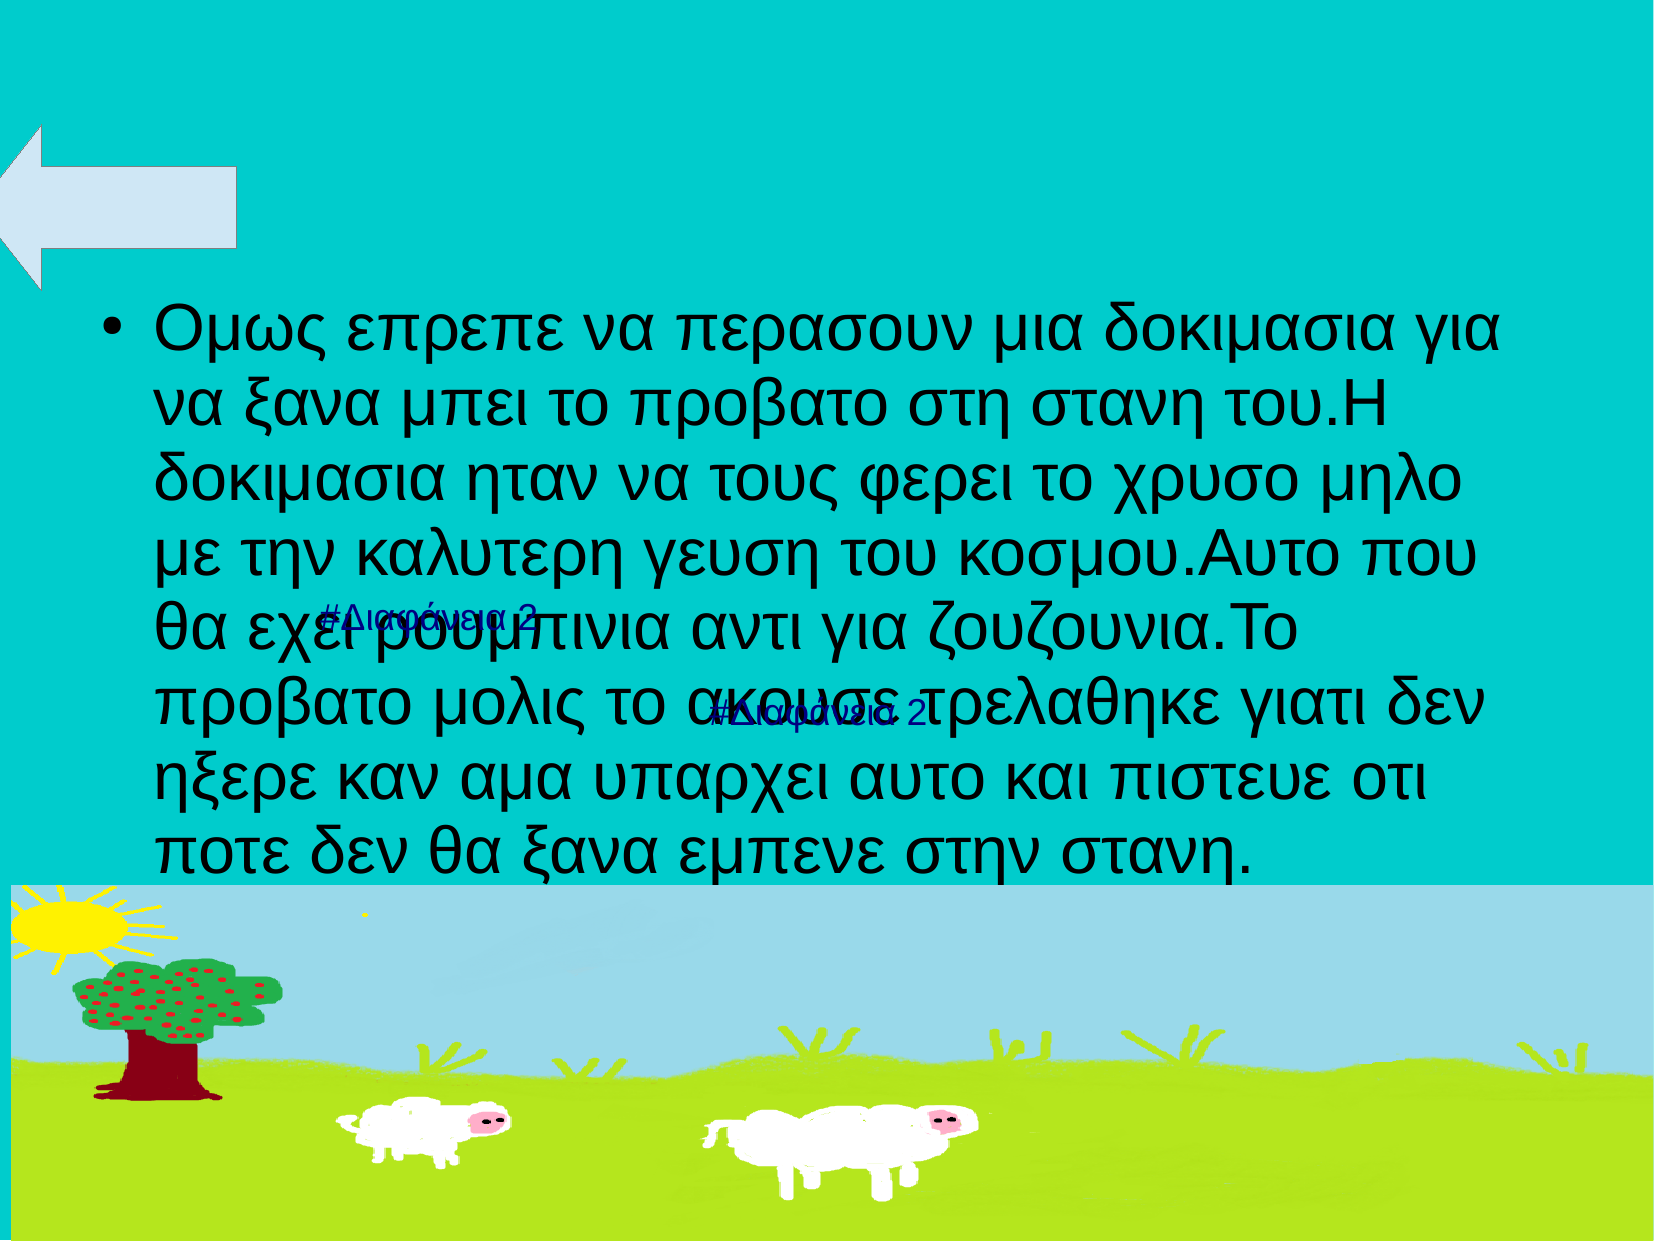

#
Ομως επρεπε να περασουν μια δοκιμασια για να ξανα μπει το προβατο στη στανη του.Η δοκιμασια ηταν να τους φερει το χρυσο μηλο με την καλυτερη γευση του κοσμου.Αυτο που θα εχει ρουμπινια αντι για ζουζουνια.Το προβατο μολις το ακουσε τρελαθηκε γιατι δεν ηξερε καν αμα υπαρχει αυτο και πιστευε οτι ποτε δεν θα ξανα εμπενε στην στανη.
#Διαφάνεια 2
#Διαφάνεια 2